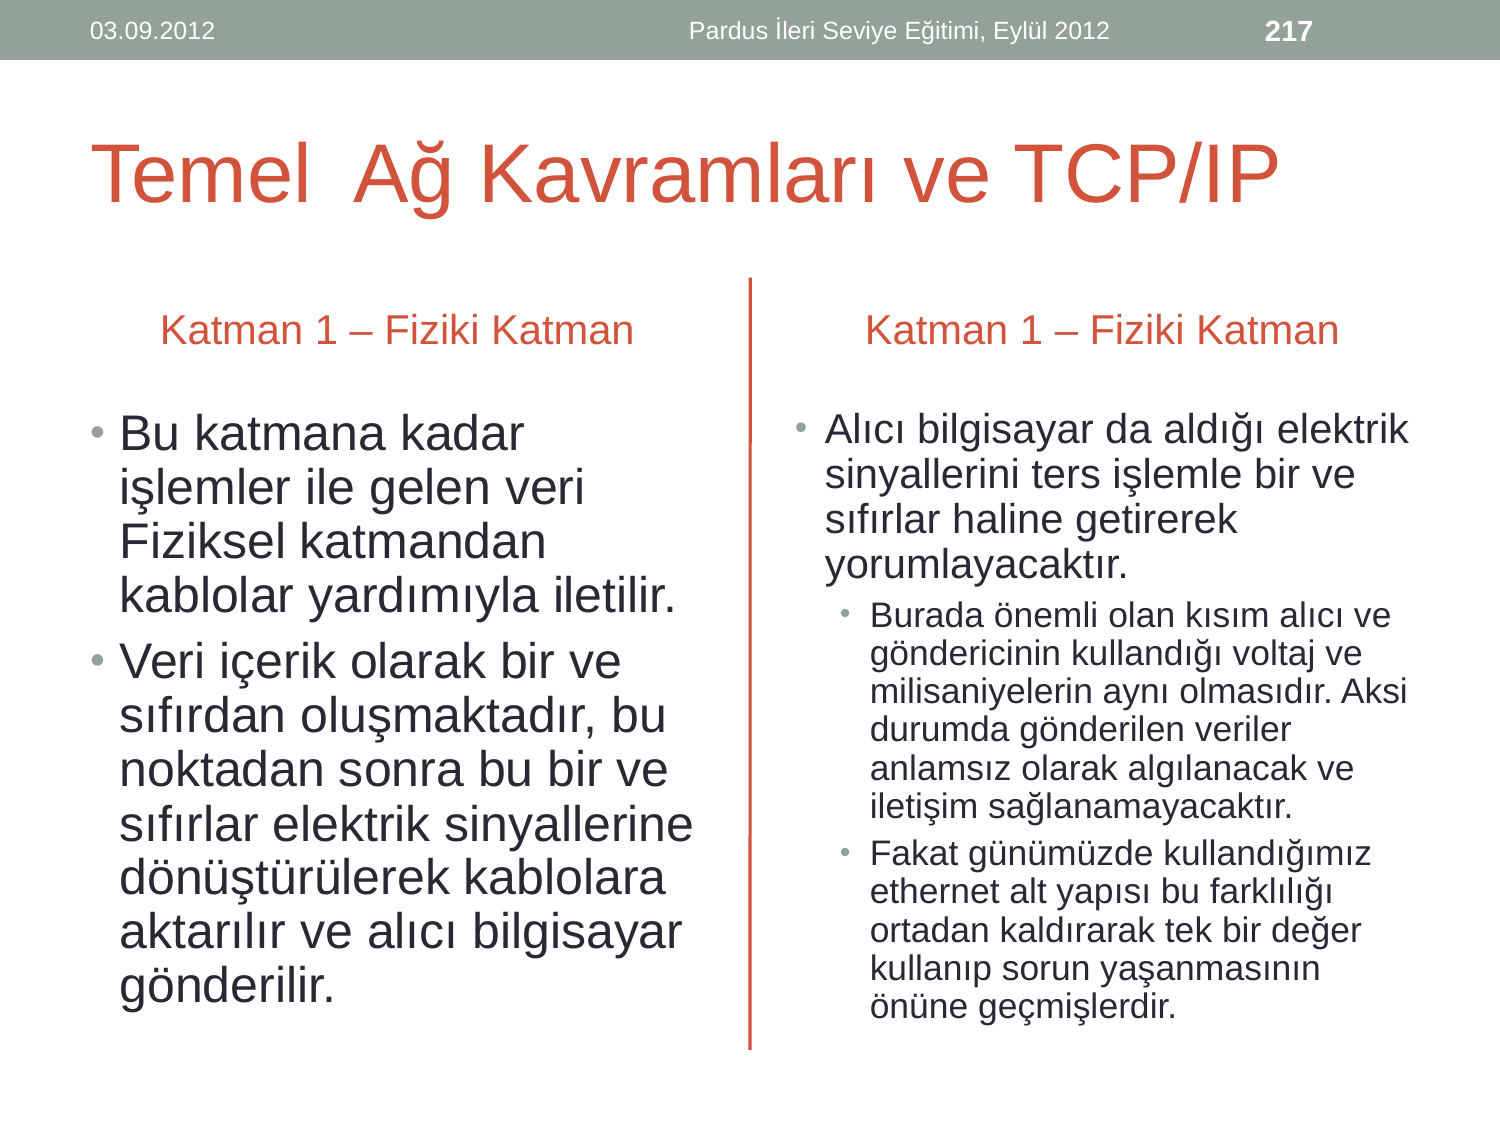

03.09.2012
Pardus İleri Seviye Eğitimi, Eylül 2012
# Temel Ağ Kavramları ve TCP/IP
Katman 1 – Fiziki Katman
Katman 1 – Fiziki Katman
Bu katmana kadar işlemler ile gelen veri Fiziksel katmandan kablolar yardımıyla iletilir.
Veri içerik olarak bir ve sıfırdan oluşmaktadır, bu noktadan sonra bu bir ve sıfırlar elektrik sinyallerine dönüştürülerek kablolara aktarılır ve alıcı bilgisayar gönderilir.
Alıcı bilgisayar da aldığı elektrik sinyallerini ters işlemle bir ve sıfırlar haline getirerek yorumlayacaktır.
Burada önemli olan kısım alıcı ve göndericinin kullandığı voltaj ve milisaniyelerin aynı olmasıdır. Aksi durumda gönderilen veriler anlamsız olarak algılanacak ve iletişim sağlanamayacaktır.
Fakat günümüzde kullandığımız ethernet alt yapısı bu farklılığı ortadan kaldırarak tek bir değer kullanıp sorun yaşanmasının önüne geçmişlerdir.